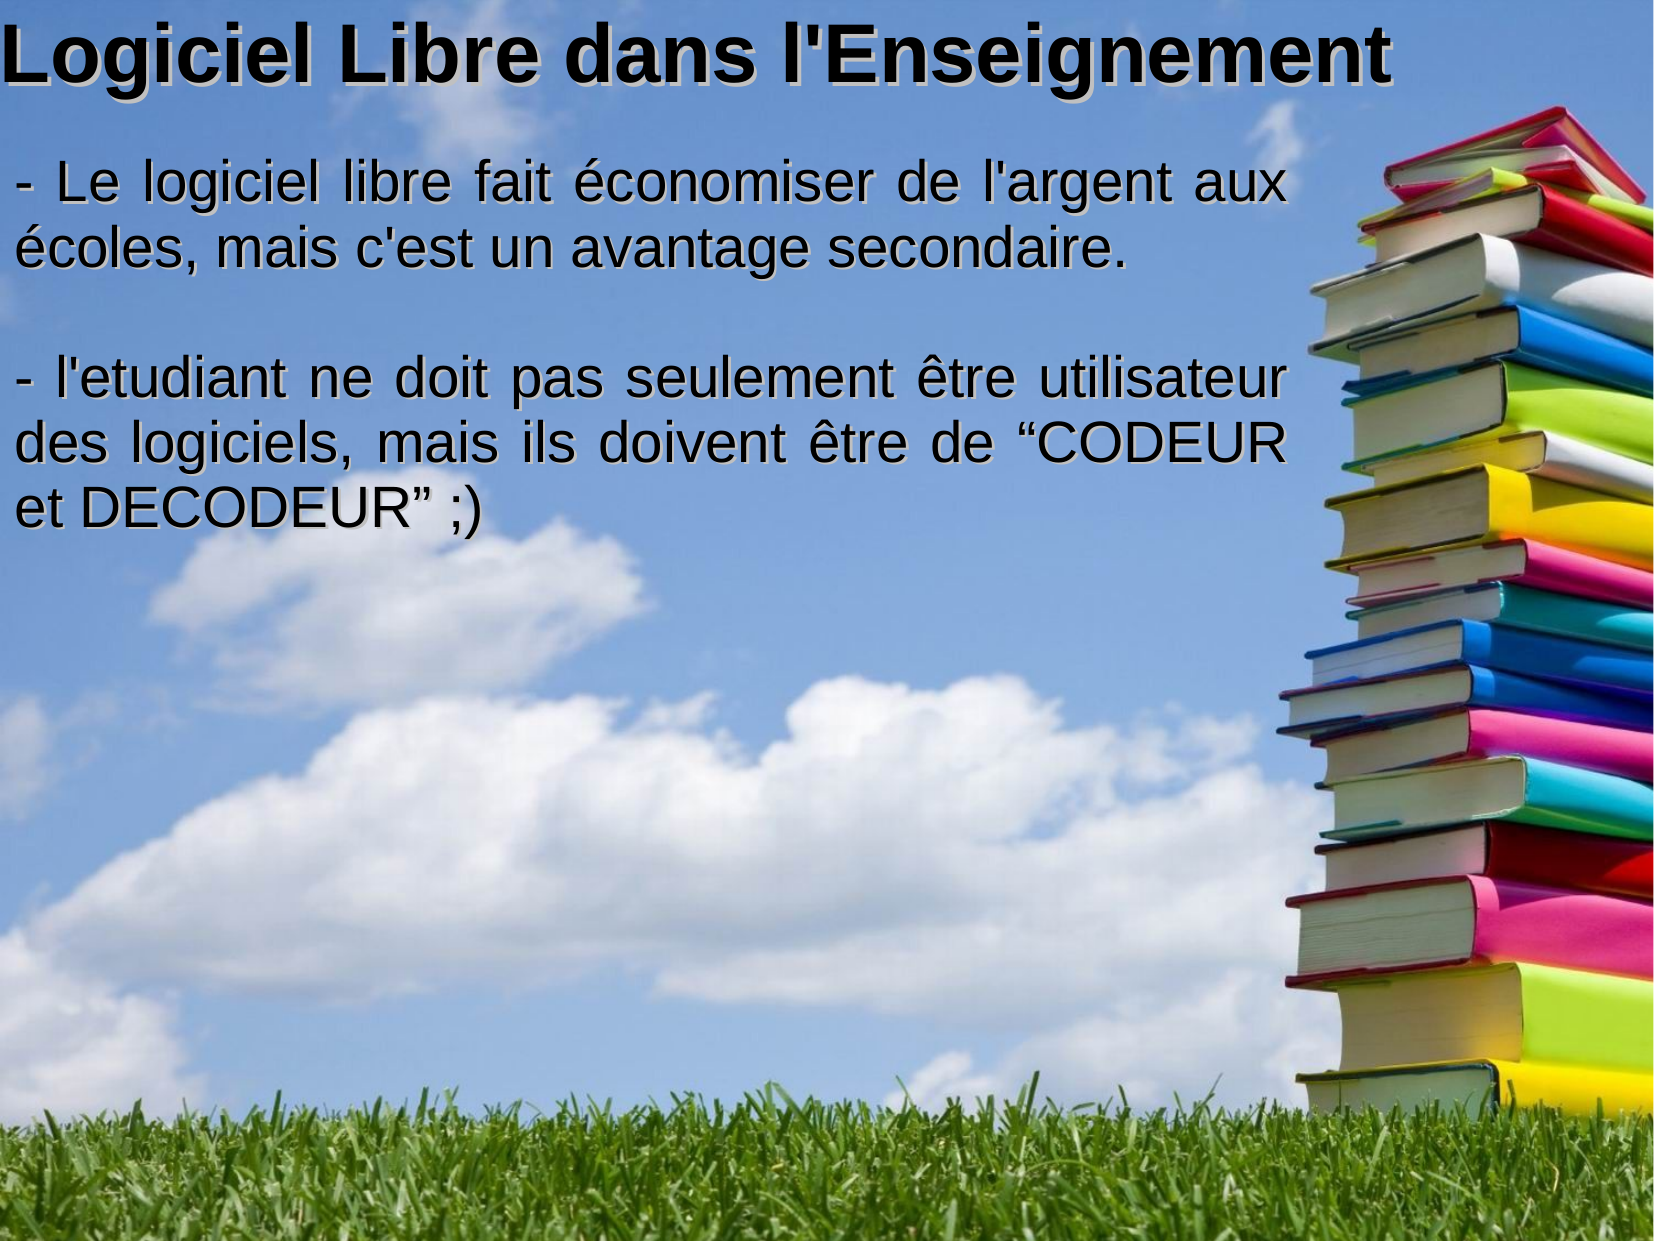

Logiciel Libre dans l'Enseignement
#
- Le logiciel libre fait économiser de l'argent aux écoles, mais c'est un avantage secondaire.
- l'etudiant ne doit pas seulement être utilisateur des logiciels, mais ils doivent être de “CODEUR et DECODEUR” ;)